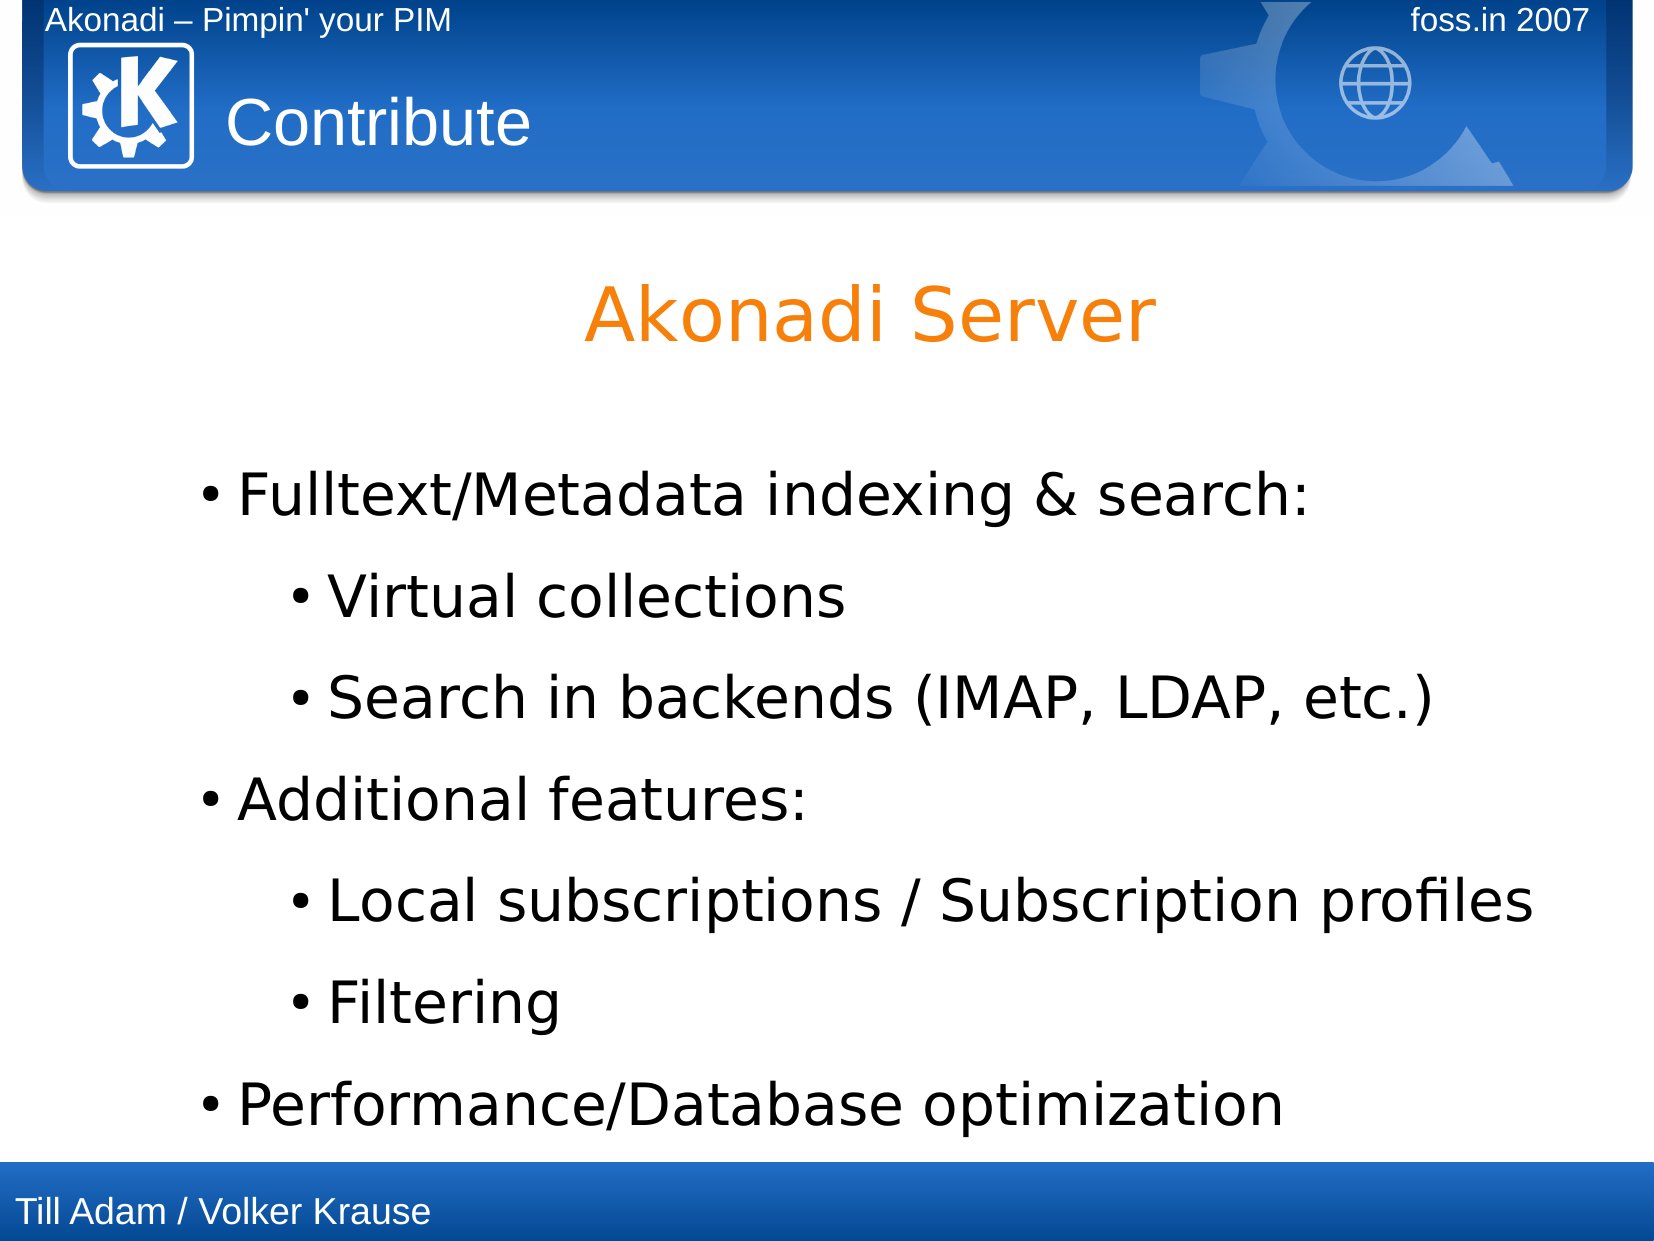

# Contribute
Akonadi Server
Fulltext/Metadata indexing & search:
Virtual collections
Search in backends (IMAP, LDAP, etc.)
Additional features:
Local subscriptions / Subscription profiles
Filtering
Performance/Database optimization